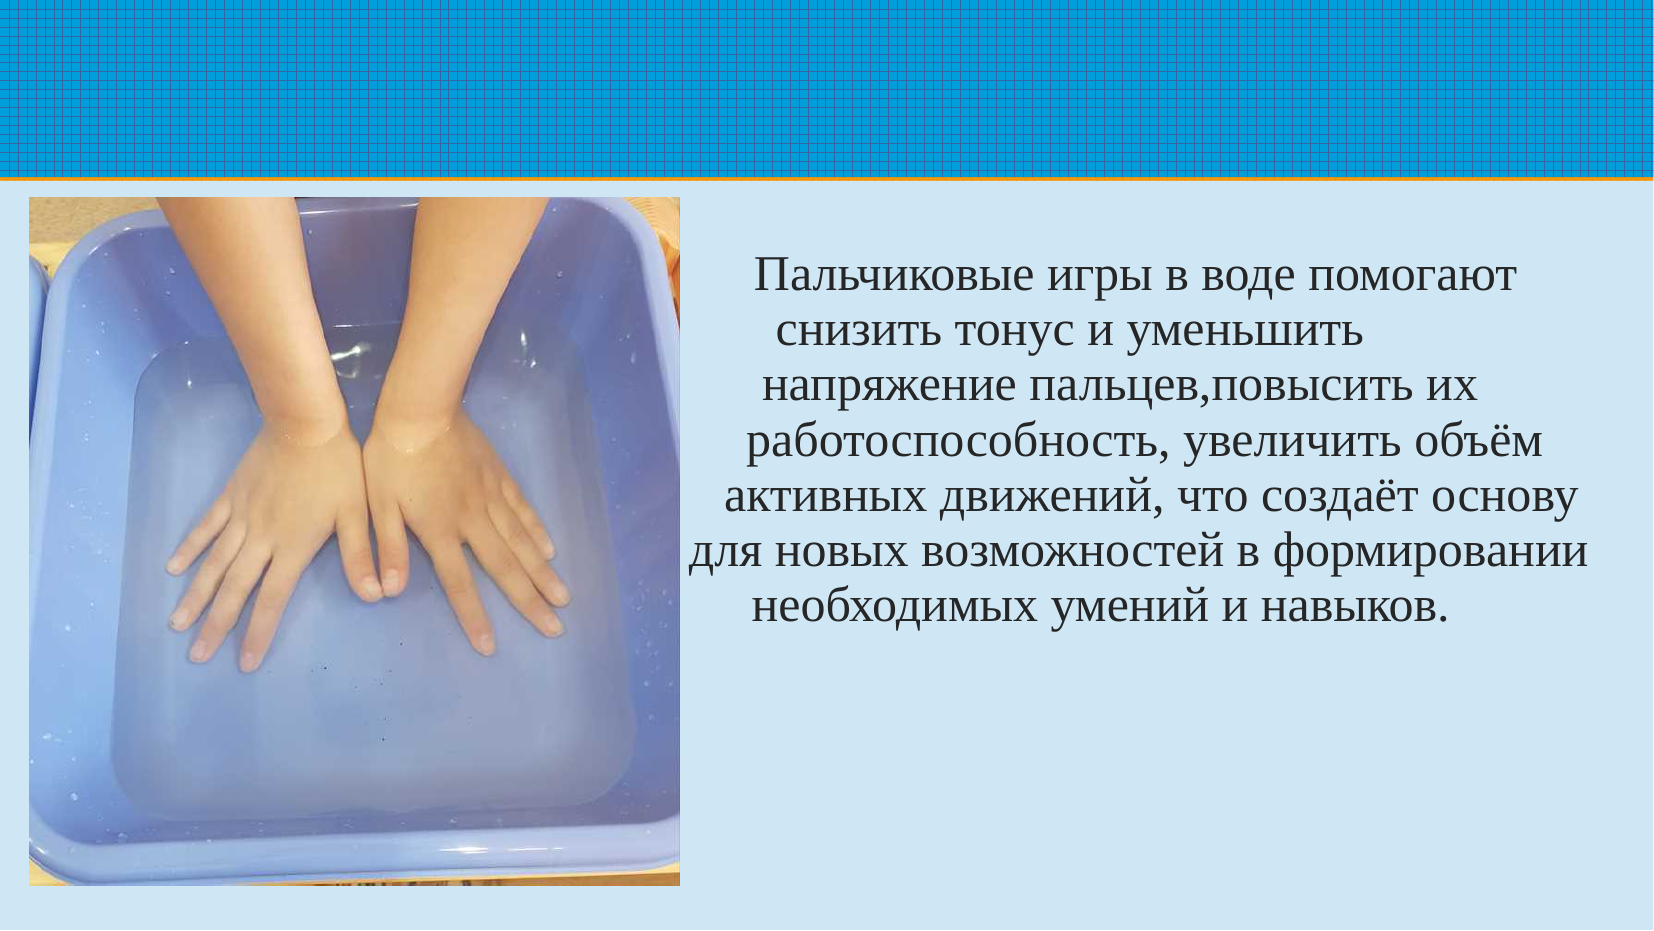

# Пальчиковые игры в воде помогают снизить тонус и уменьшить напряжение пальцев,повысить их работоспособность, увеличить объём активных движений, что создаёт основу для новых возможностей в формировании необходимых умений и навыков.